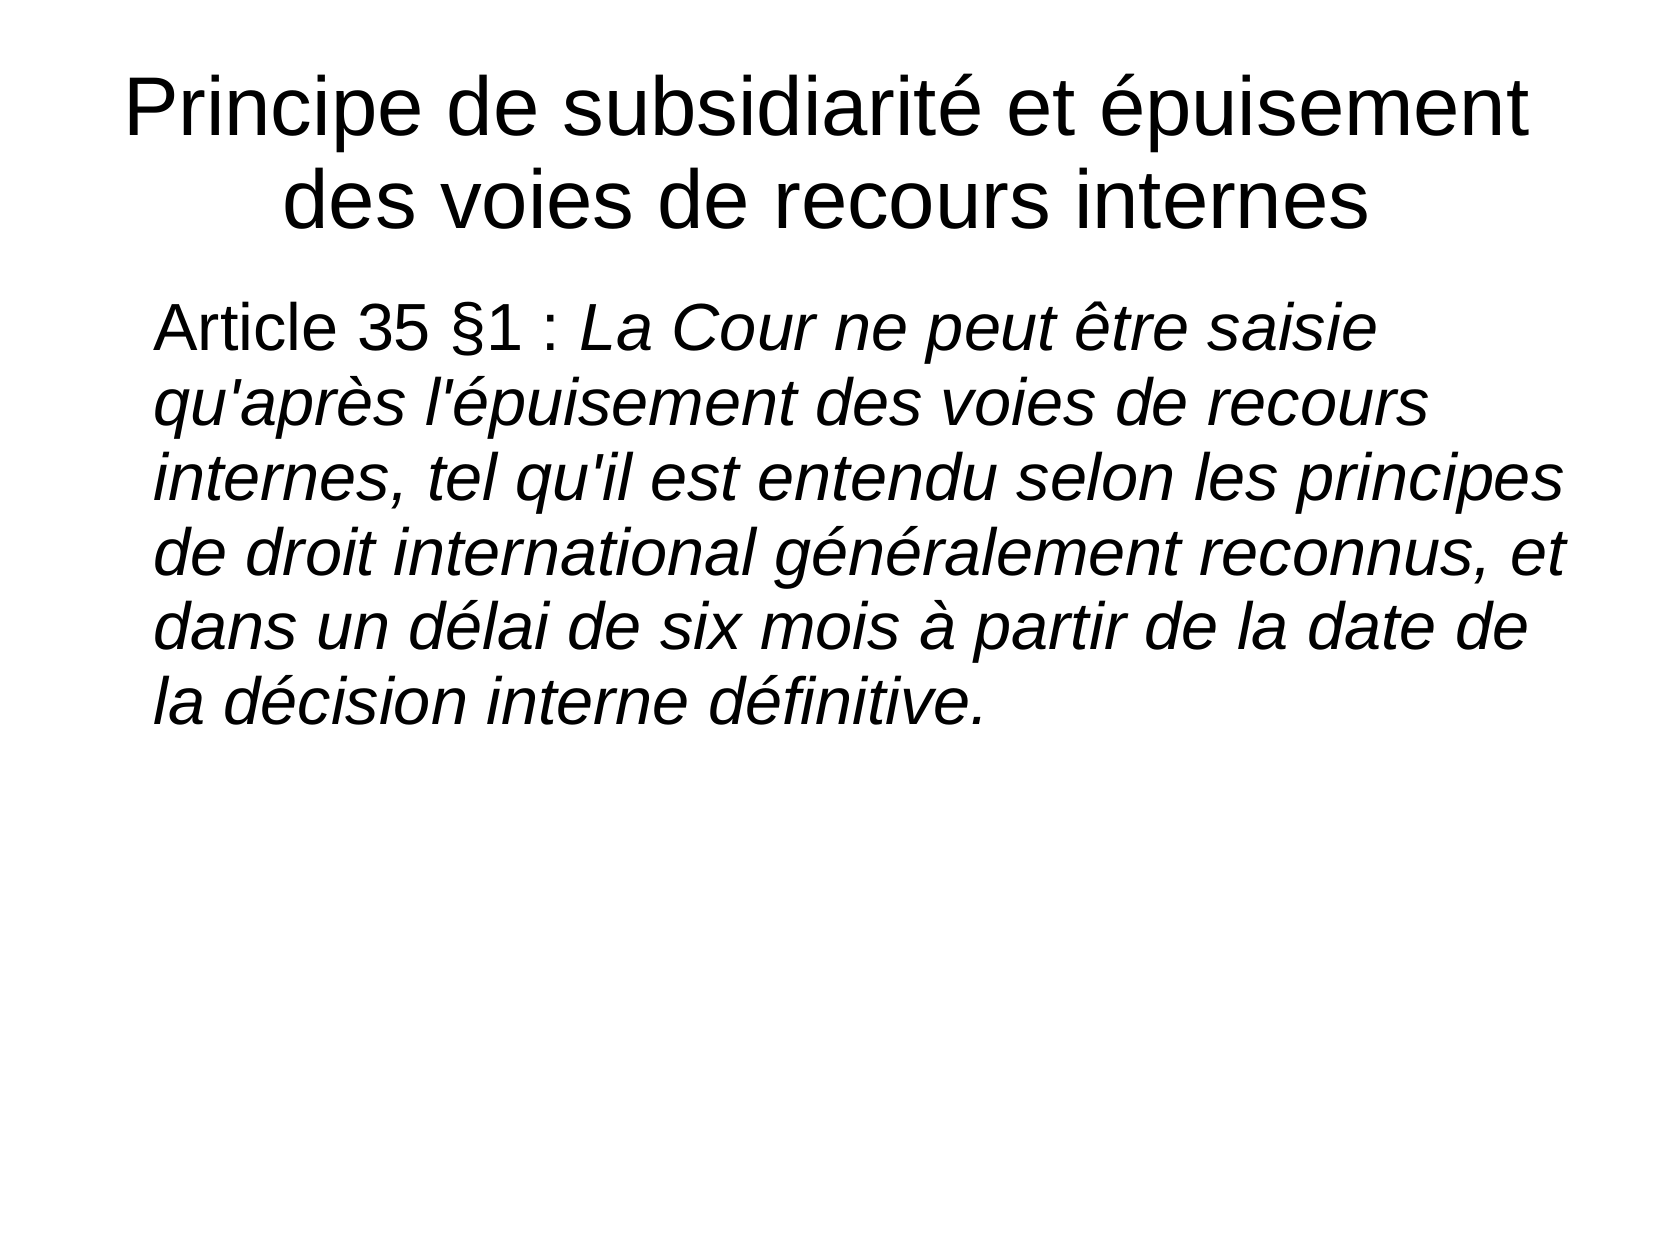

# Principe de subsidiarité et épuisement des voies de recours internes
Article 35 §1 : La Cour ne peut être saisie qu'après l'épuisement des voies de recours internes, tel qu'il est entendu selon les principes de droit international généralement reconnus, et dans un délai de six mois à partir de la date de la décision interne définitive.